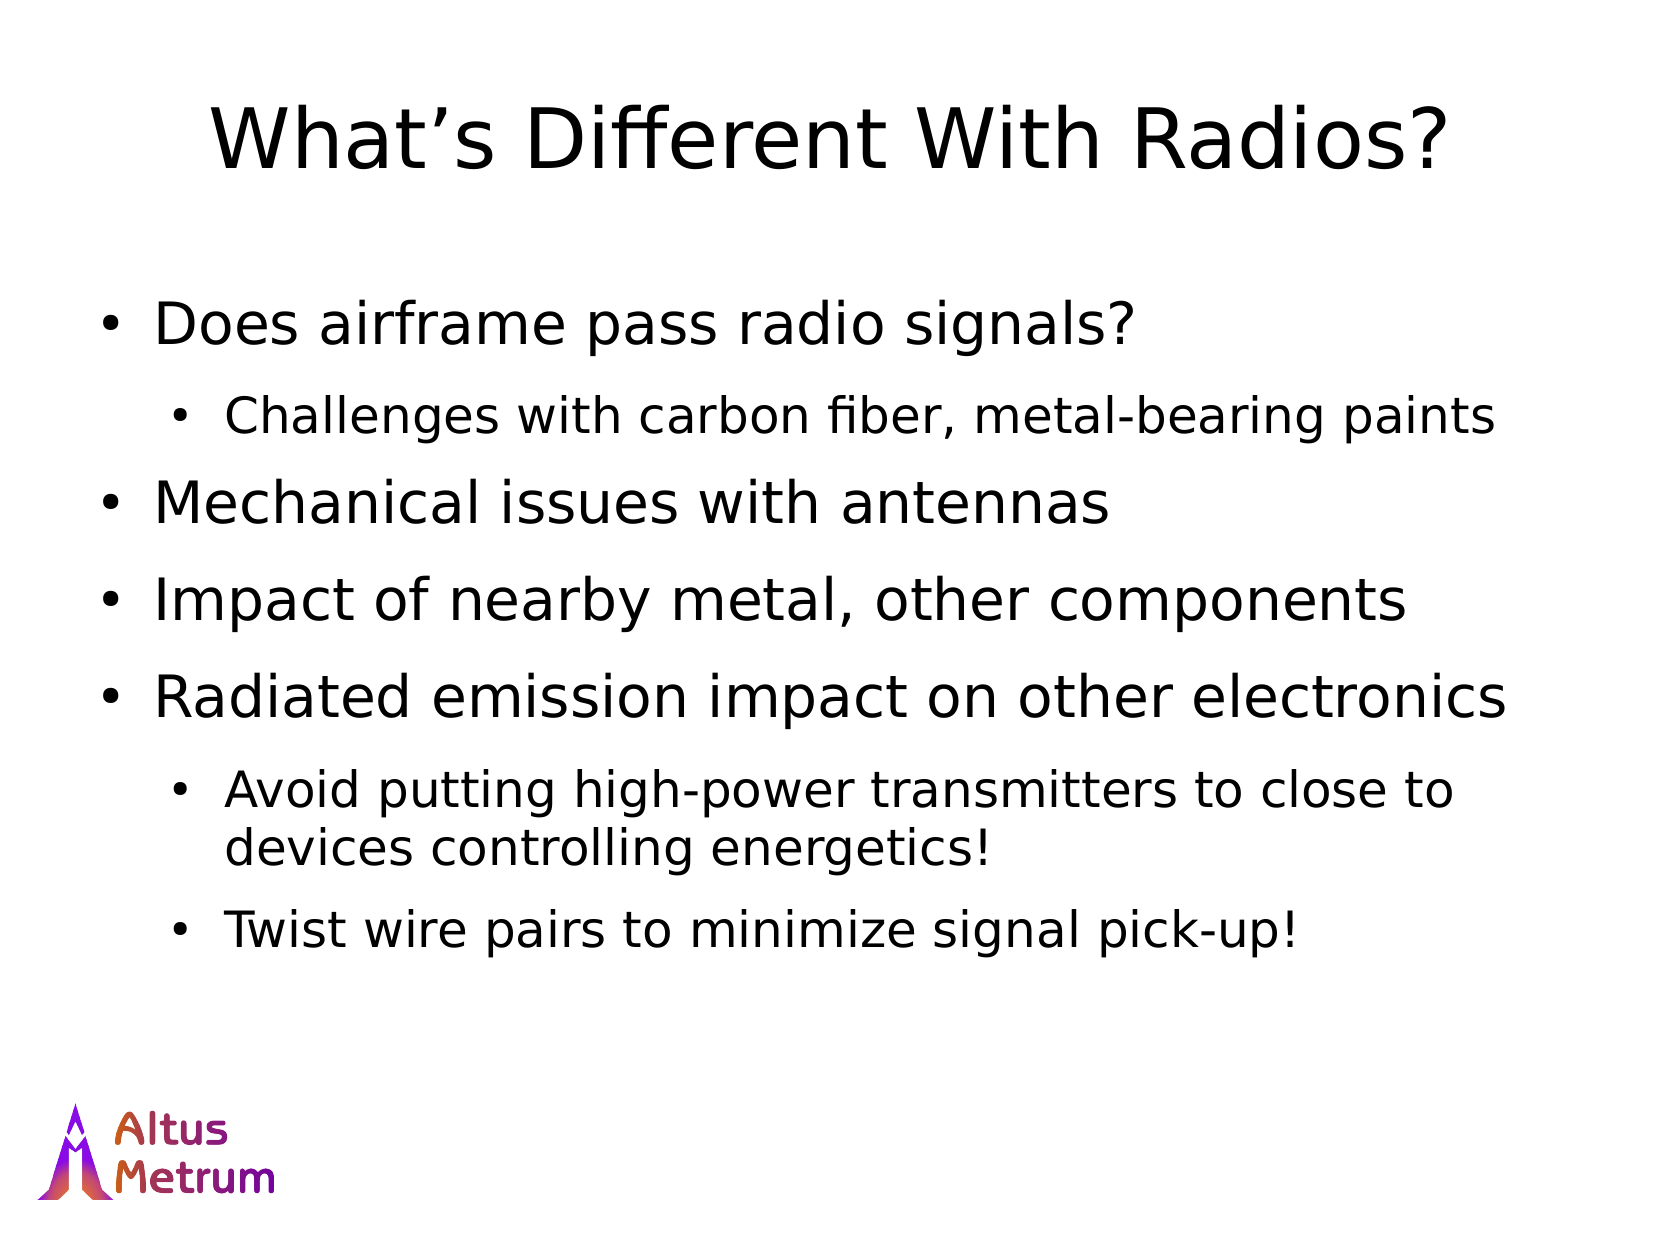

# What’s Different With Radios?
Does airframe pass radio signals?
Challenges with carbon fiber, metal-bearing paints
Mechanical issues with antennas
Impact of nearby metal, other components
Radiated emission impact on other electronics
Avoid putting high-power transmitters to close to devices controlling energetics!
Twist wire pairs to minimize signal pick-up!